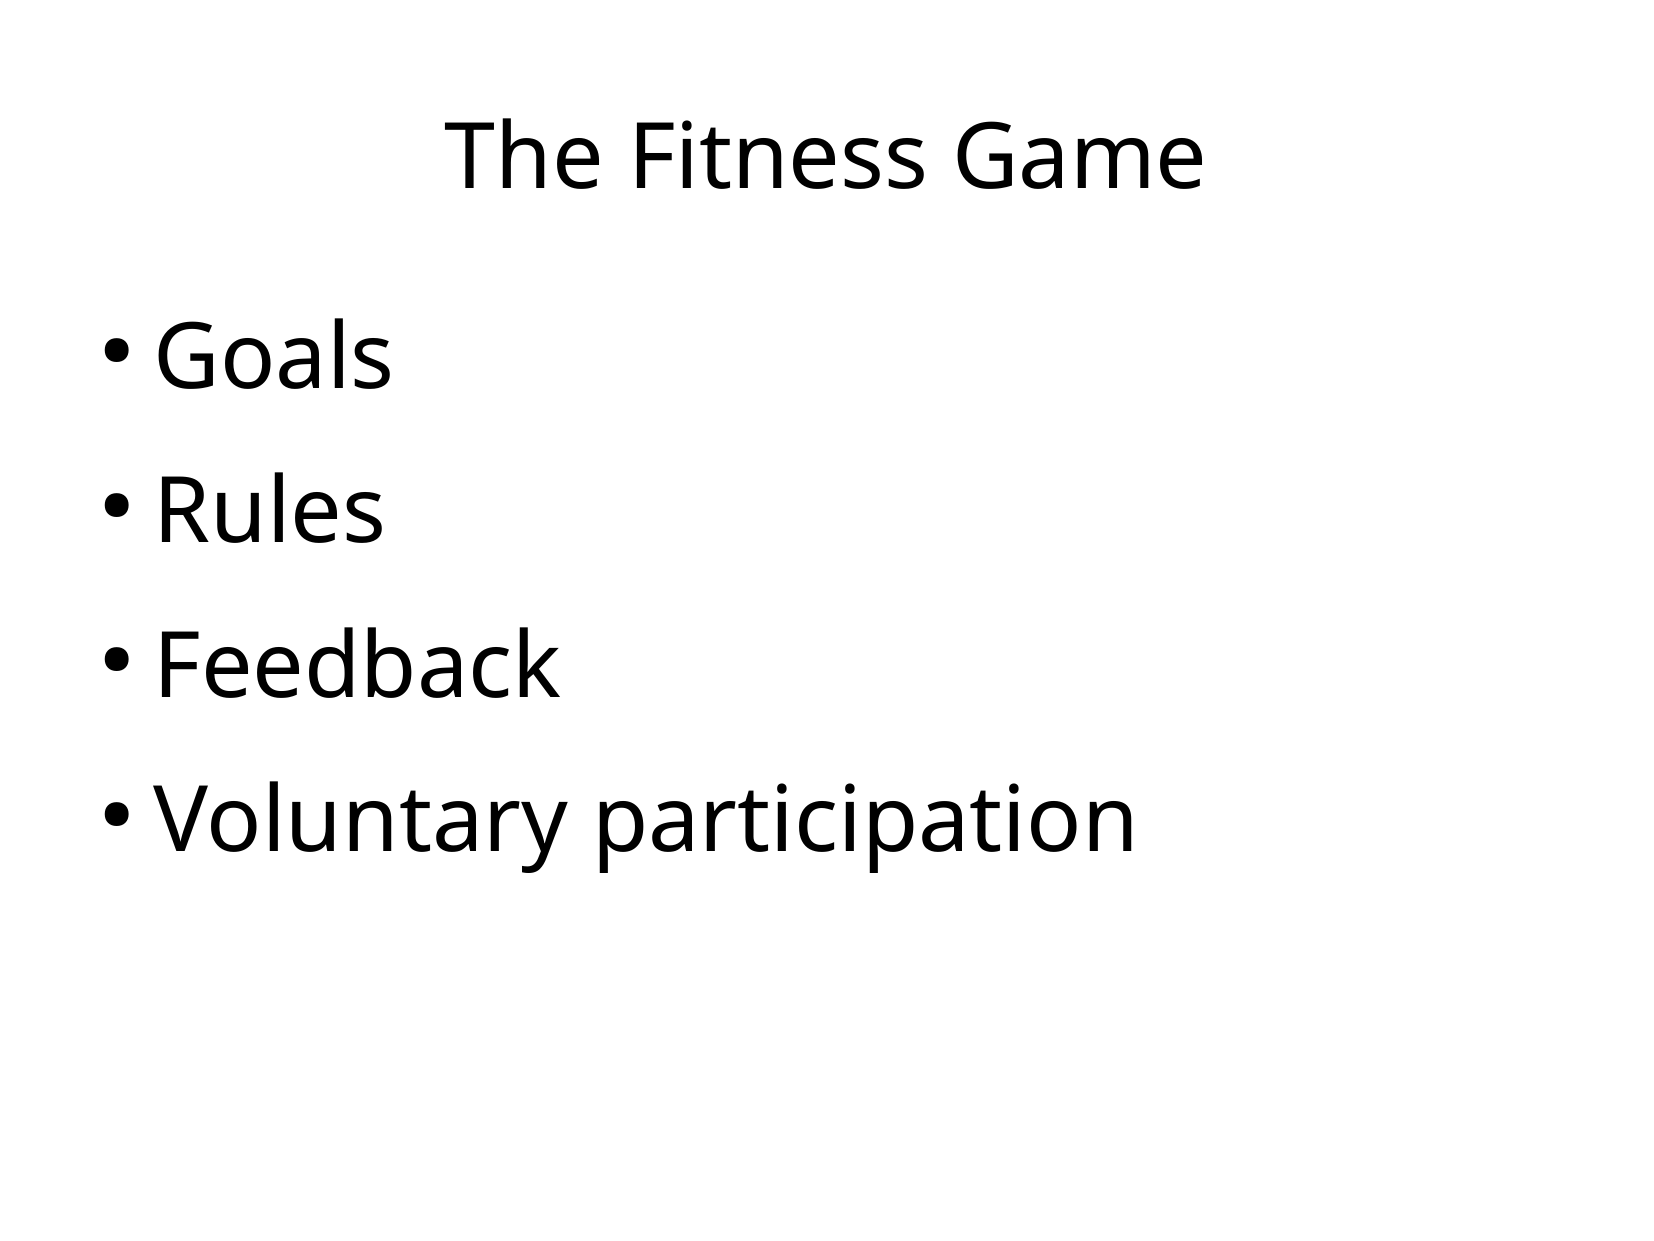

# The Fitness Game
Goals
Rules
Feedback
Voluntary participation